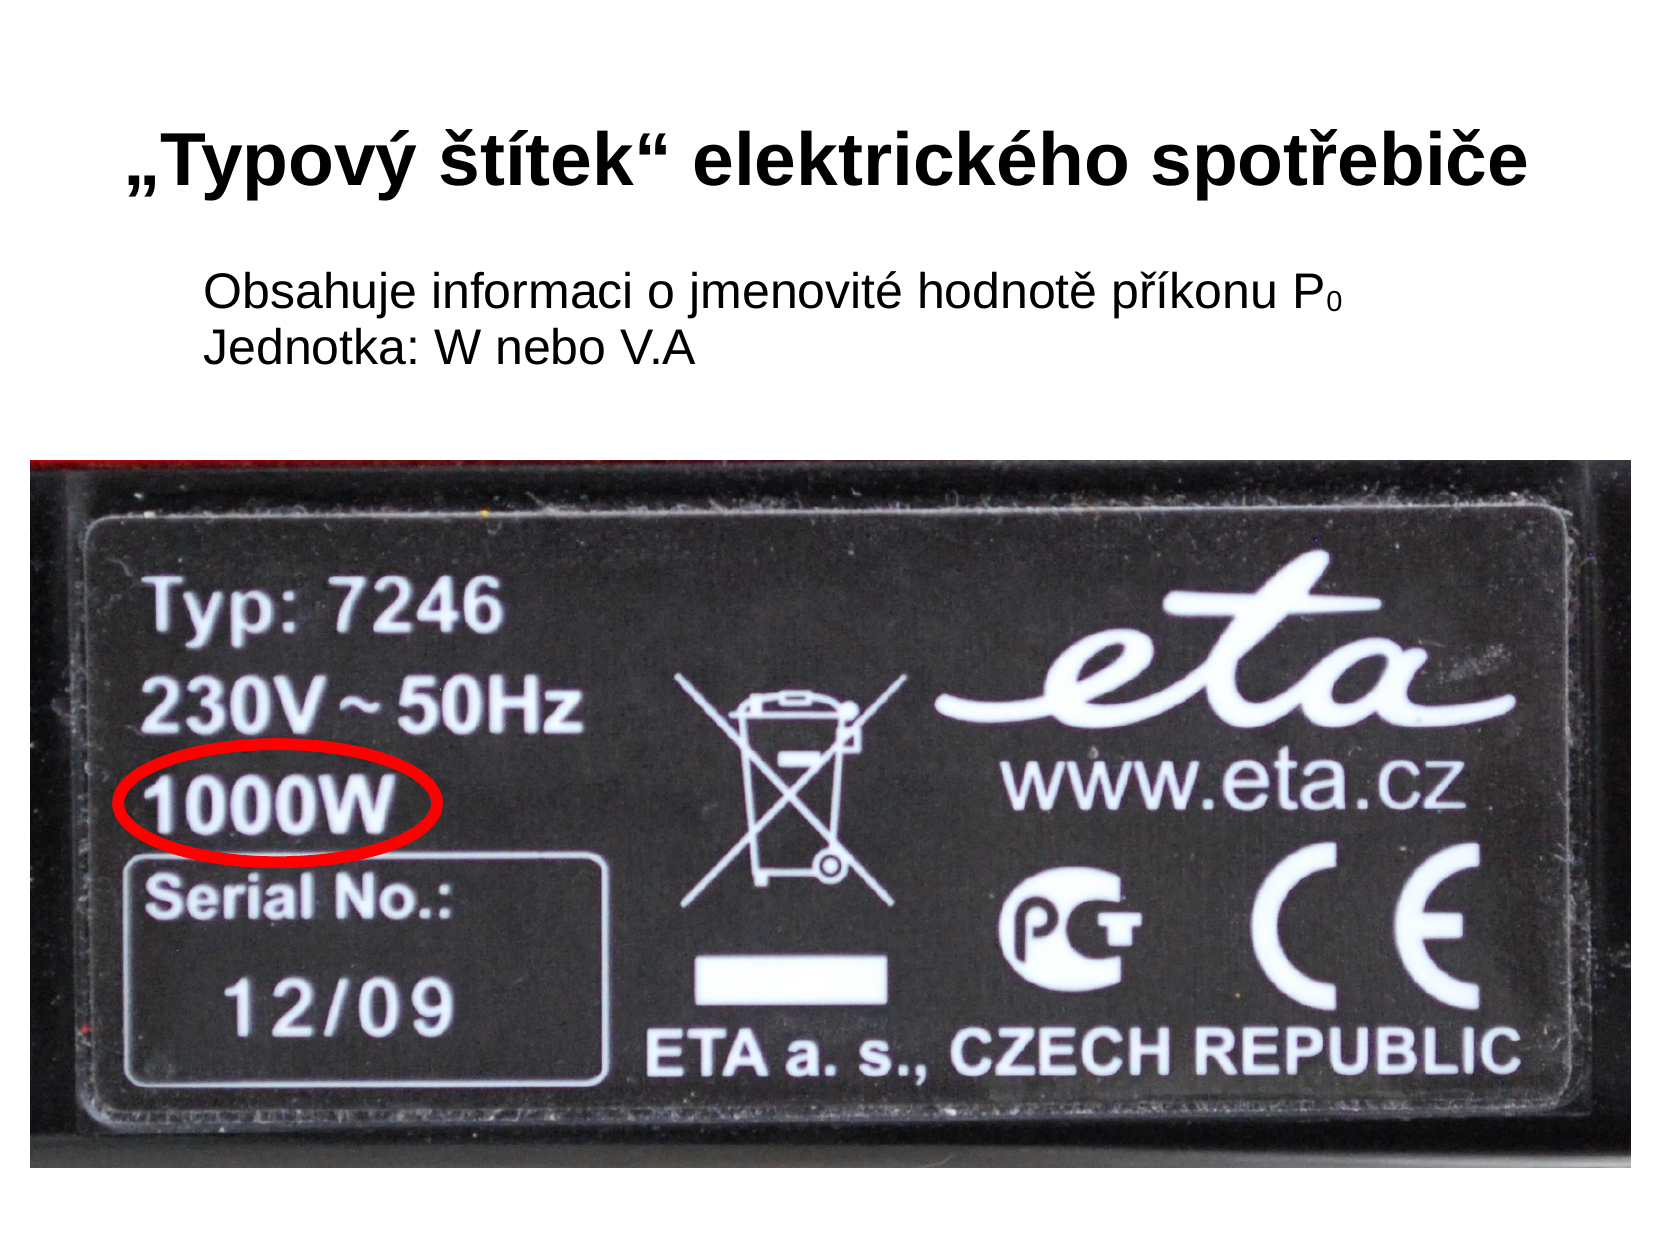

# „Typový štítek“ elektrického spotřebiče
Obsahuje informaci o jmenovité hodnotě příkonu P0
Jednotka: W nebo V.A